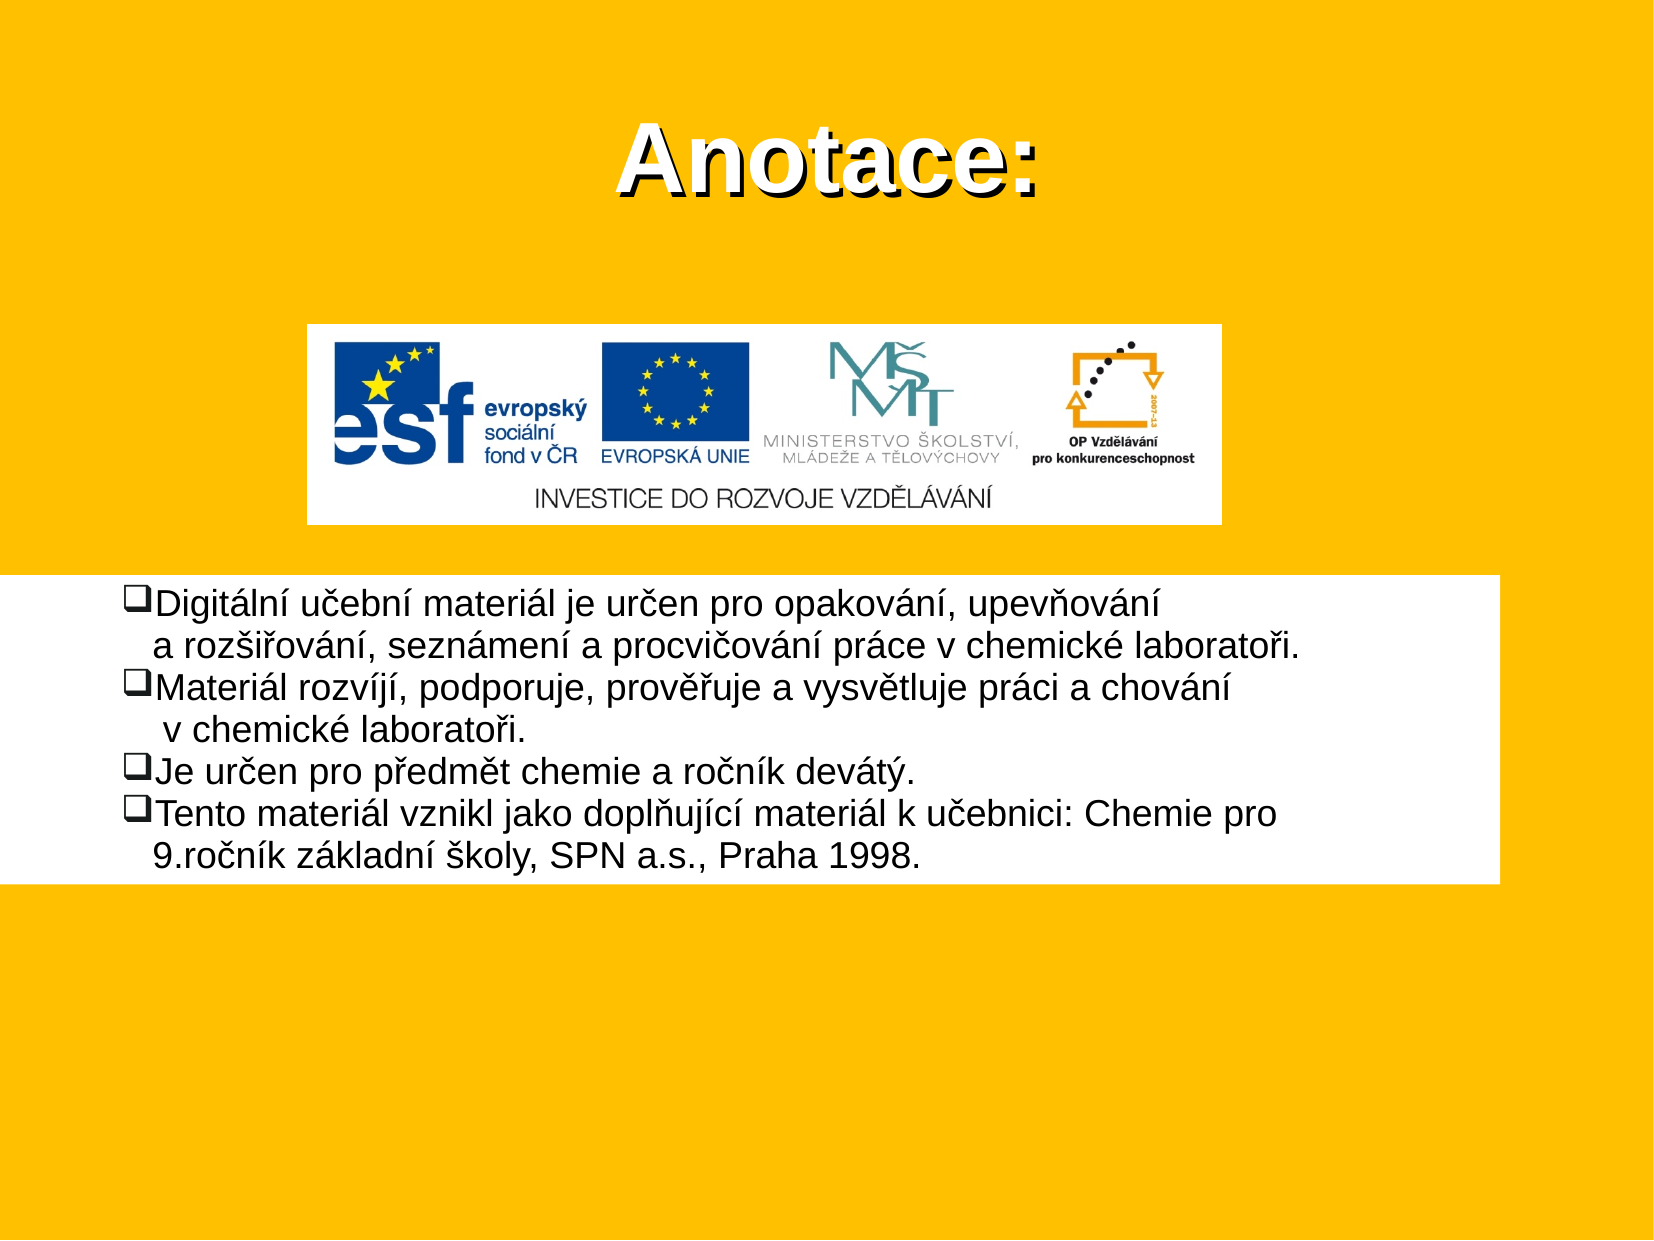

# Anotace:
Digitální učební materiál je určen pro opakování, upevňování a rozšiřování, seznámení a procvičování práce v chemické laboratoři.
Materiál rozvíjí, podporuje, prověřuje a vysvětluje práci a chování v chemické laboratoři.
Je určen pro předmět chemie a ročník devátý.
Tento materiál vznikl jako doplňující materiál k učebnici: Chemie pro 9.ročník základní školy, SPN a.s., Praha 1998.